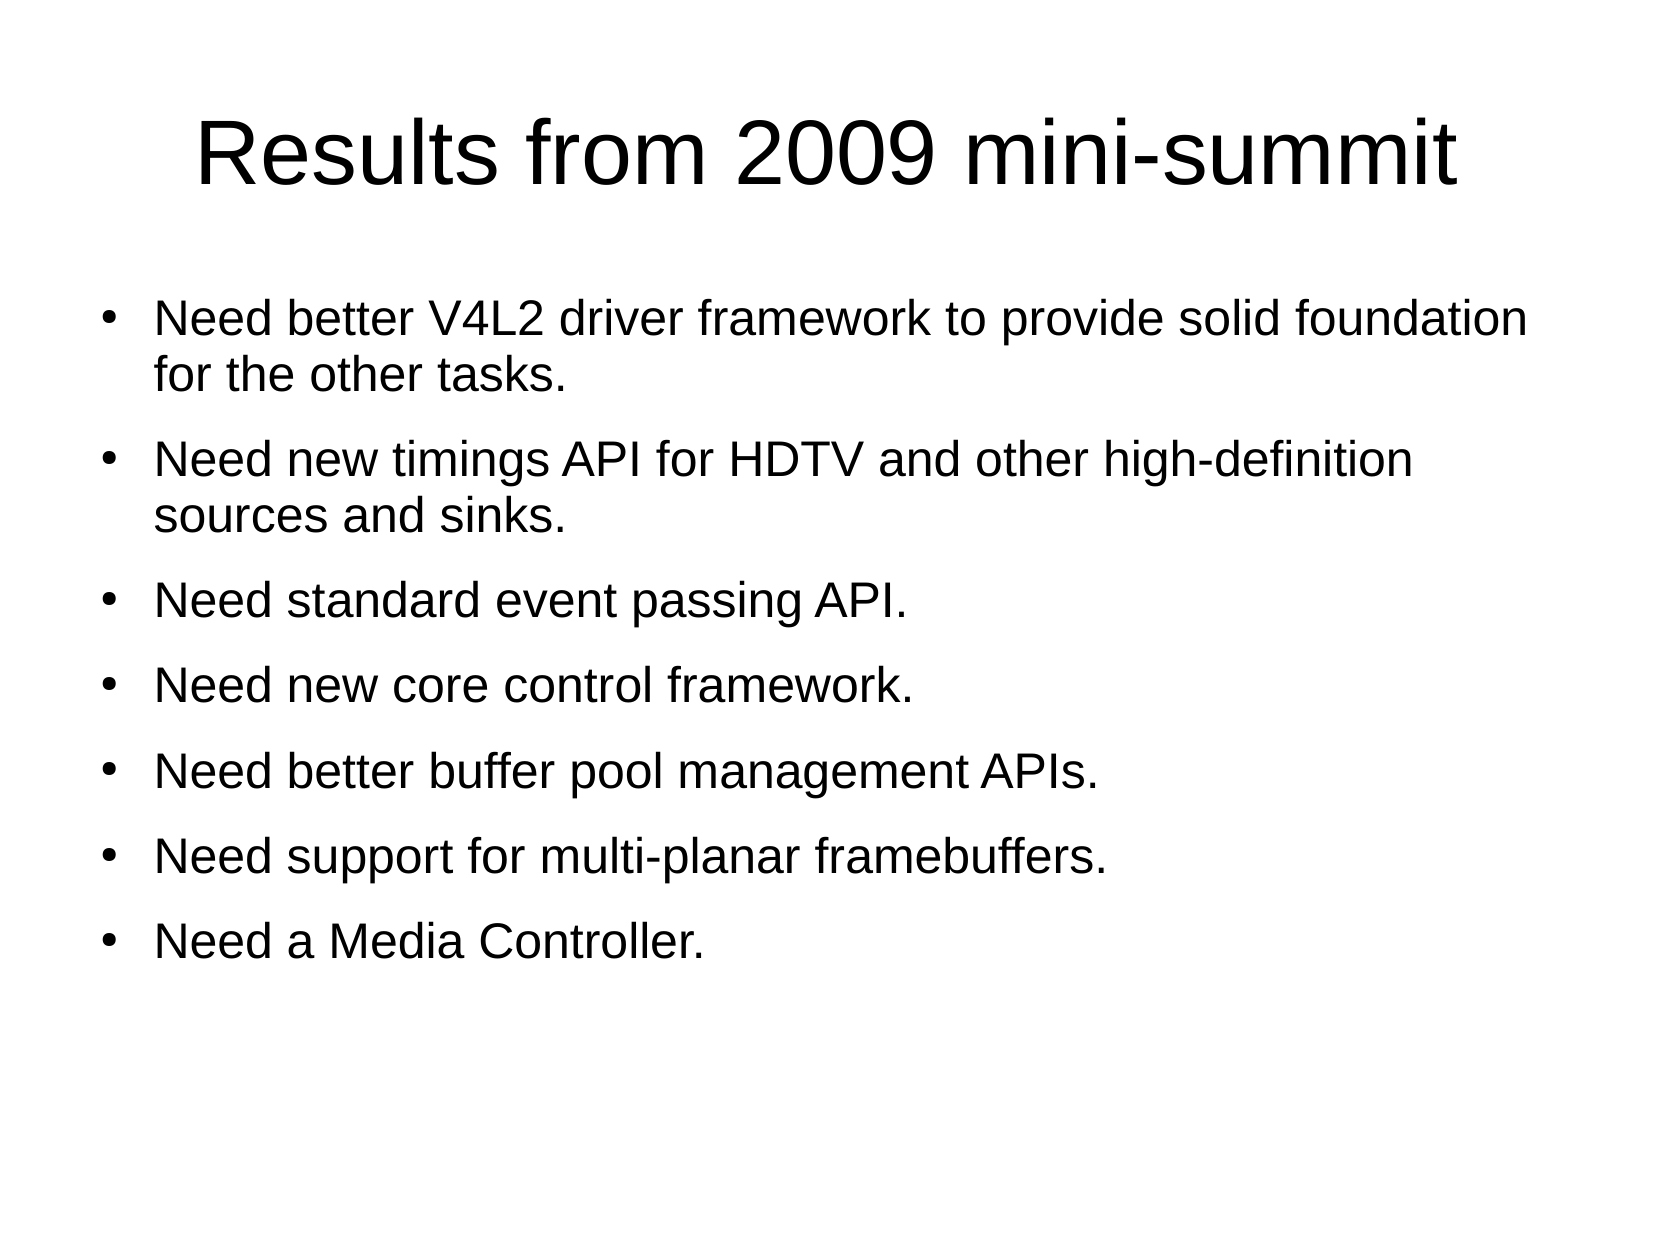

# Results from 2009 mini-summit
Need better V4L2 driver framework to provide solid foundation for the other tasks.
Need new timings API for HDTV and other high-definition sources and sinks.
Need standard event passing API.
Need new core control framework.
Need better buffer pool management APIs.
Need support for multi-planar framebuffers.
Need a Media Controller.